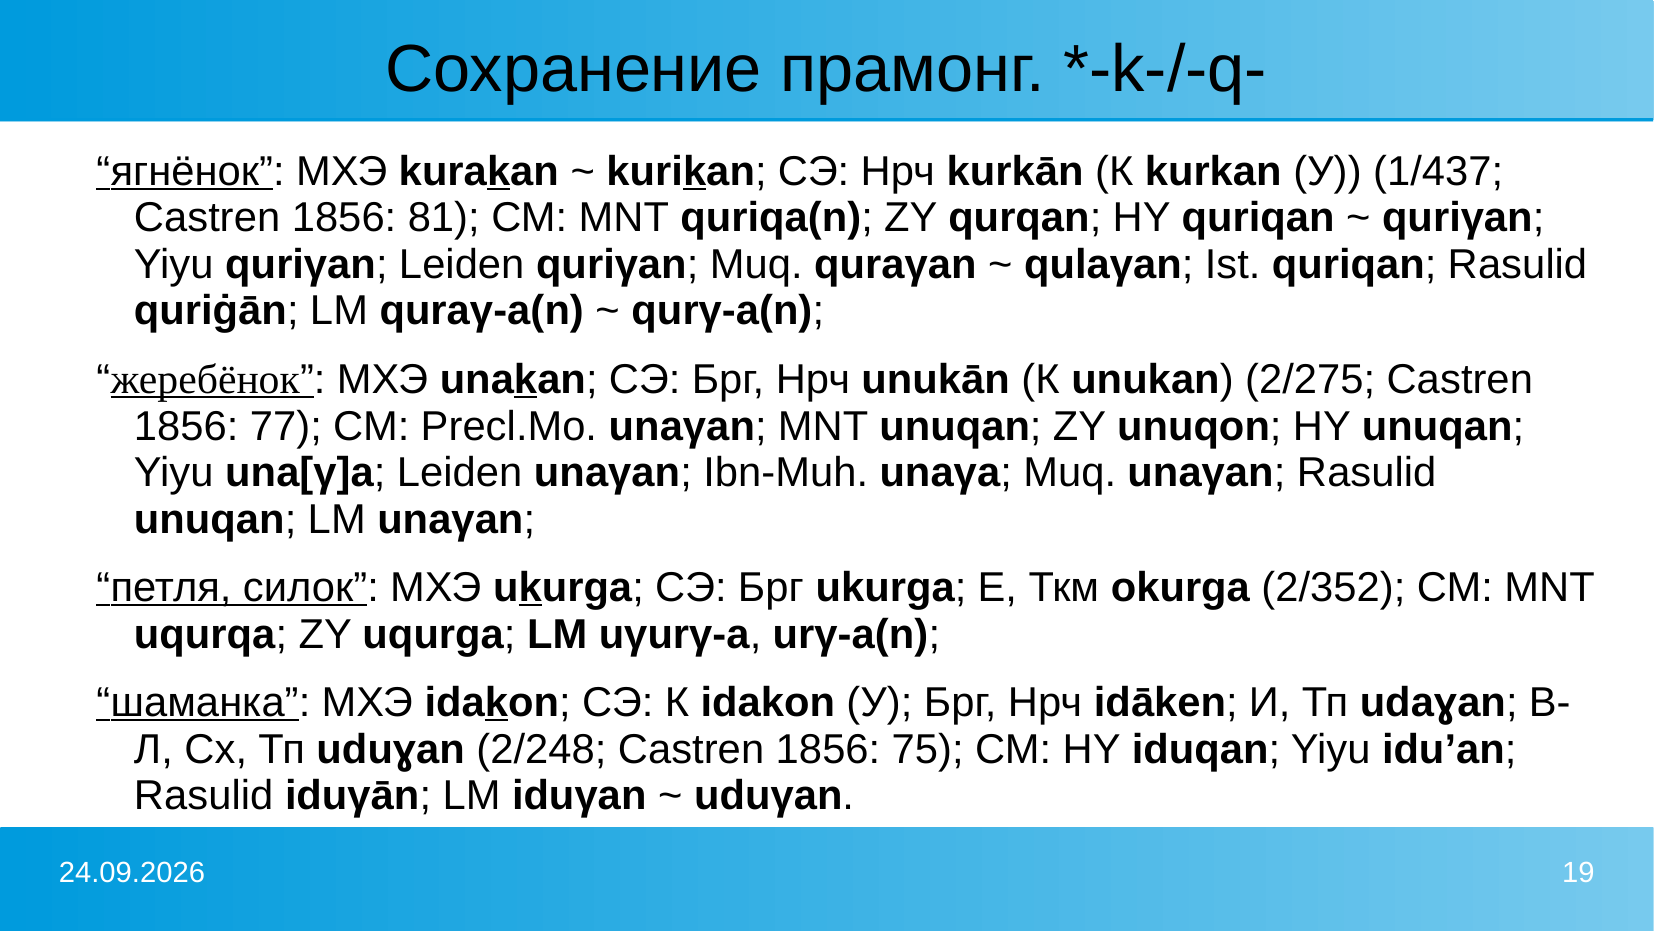

# Сохранение прамонг. *-k-/-q-
“ягнёнок”: МХЭ kurakan ~ kurikan; СЭ: Нрч kurkān (К kurkan (У)) (1/437; Castren 1856: 81); СМ: MNT quriqa(n); ZY qurqan; HY quriqan ~ quriγan; Yiyu quriγan; Leiden quriγan; Muq. quraγan ~ qulaγan; Ist. quriqan; Rasulid quriġān; LM quraγ-a(n) ~ qurγ-a(n);
“жеребёнок”: МХЭ unakan; СЭ: Брг, Нрч unukān (К unukan) (2/275; Castren 1856: 77); СМ: Precl.Mo. unaγan; MNT unuqan; ZY unuqon; HY unuqan; Yiyu una[γ]a; Leiden unaγan; Ibn-Muh. unaγa; Muq. unaγan; Rasulid unuqan; LM unaγan;
“петля, силок”: МХЭ ukurga; СЭ: Брг ukurga; Е, Ткм okurga (2/352); СМ: MNT uqurqa; ZY uqurga; LM uγurγ-a, urγ-a(n);
“шаманка”: МХЭ idakon; СЭ: К idakon (У); Брг, Нрч idāken; И, Тп udaɣan; В-Л, Сх, Тп uduɣan (2/248; Castren 1856: 75); СМ: HY iduqan; Yiyu idu’an; Rasulid iduγān; LM iduγan ~ uduγan.
19